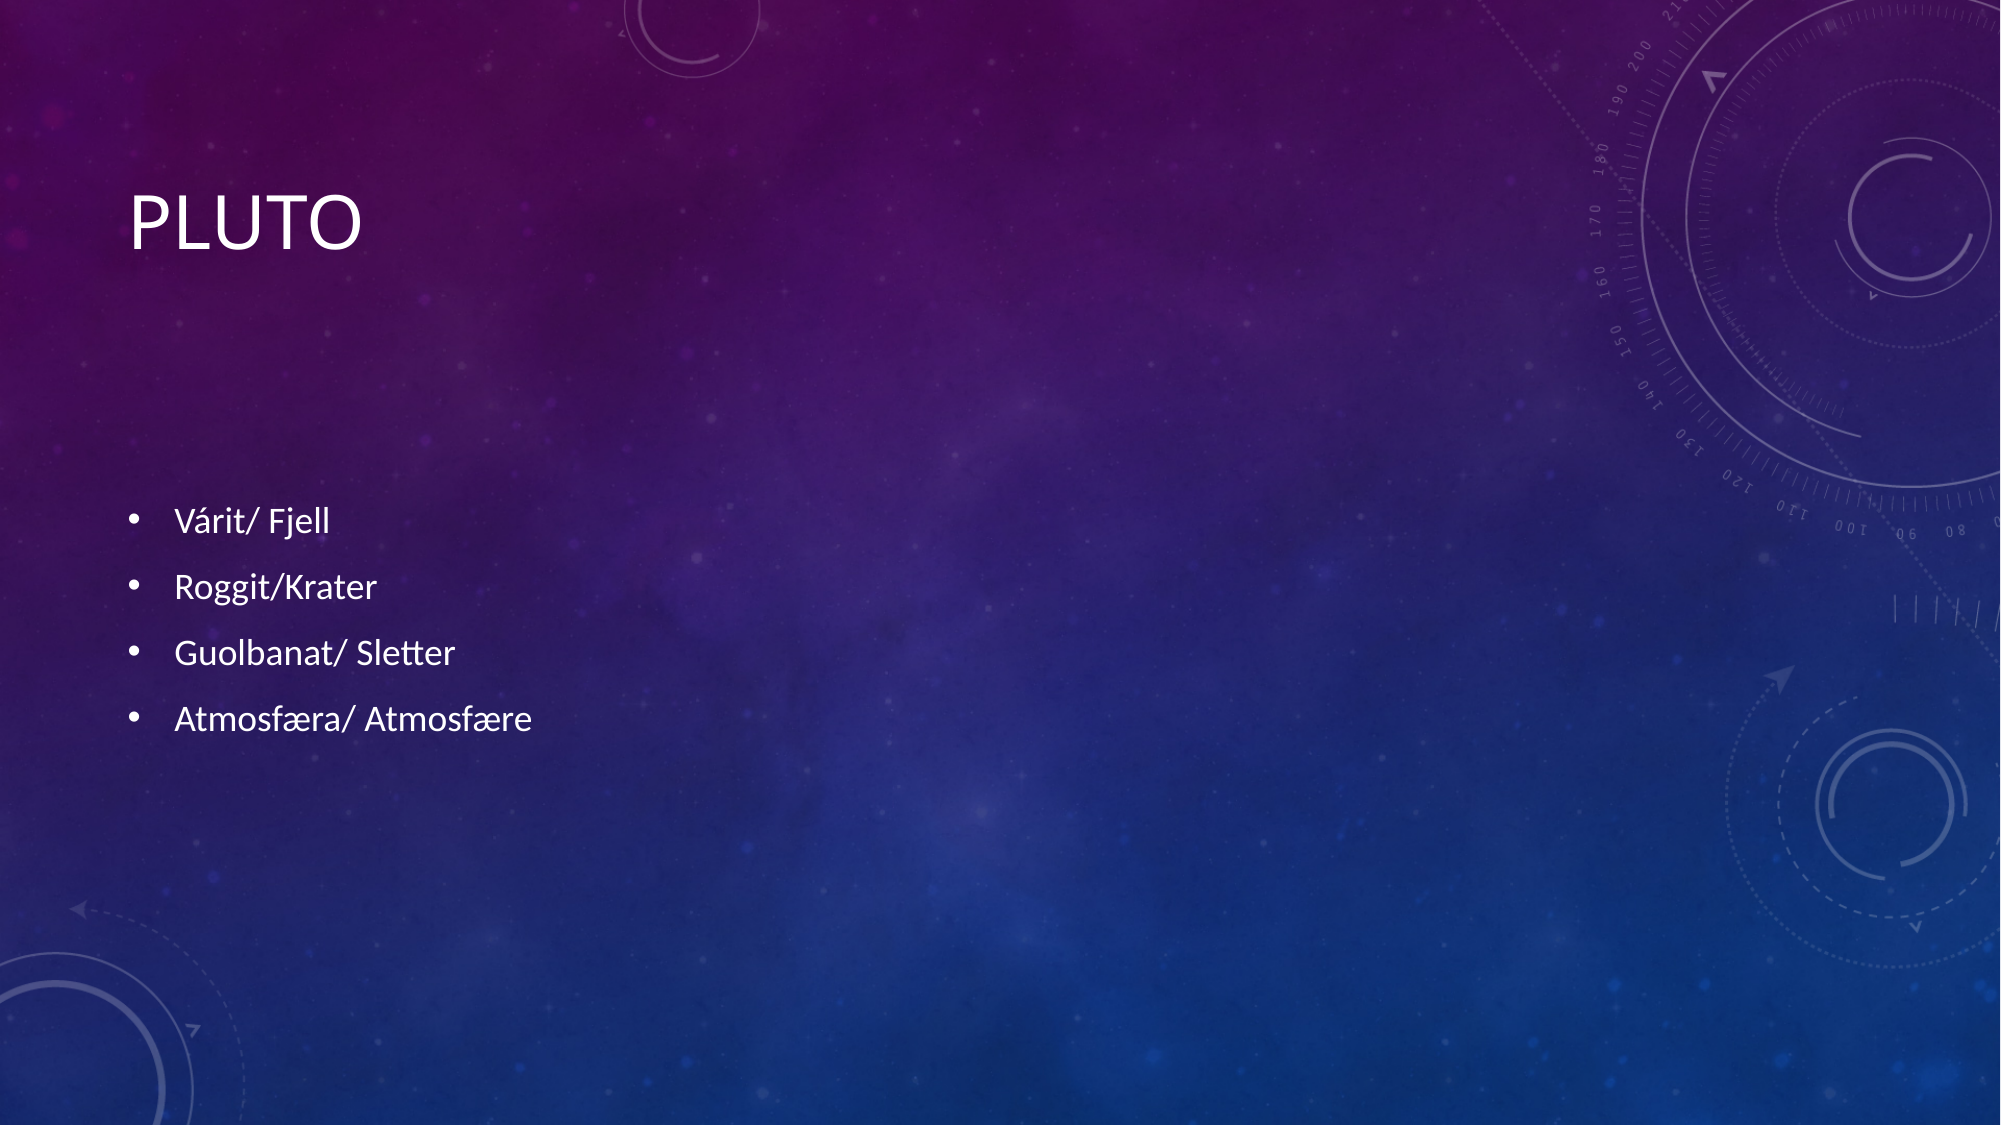

# Pluto
Várit/ Fjell
Roggit/Krater
Guolbanat/ Sletter
Atmosfæra/ Atmosfære